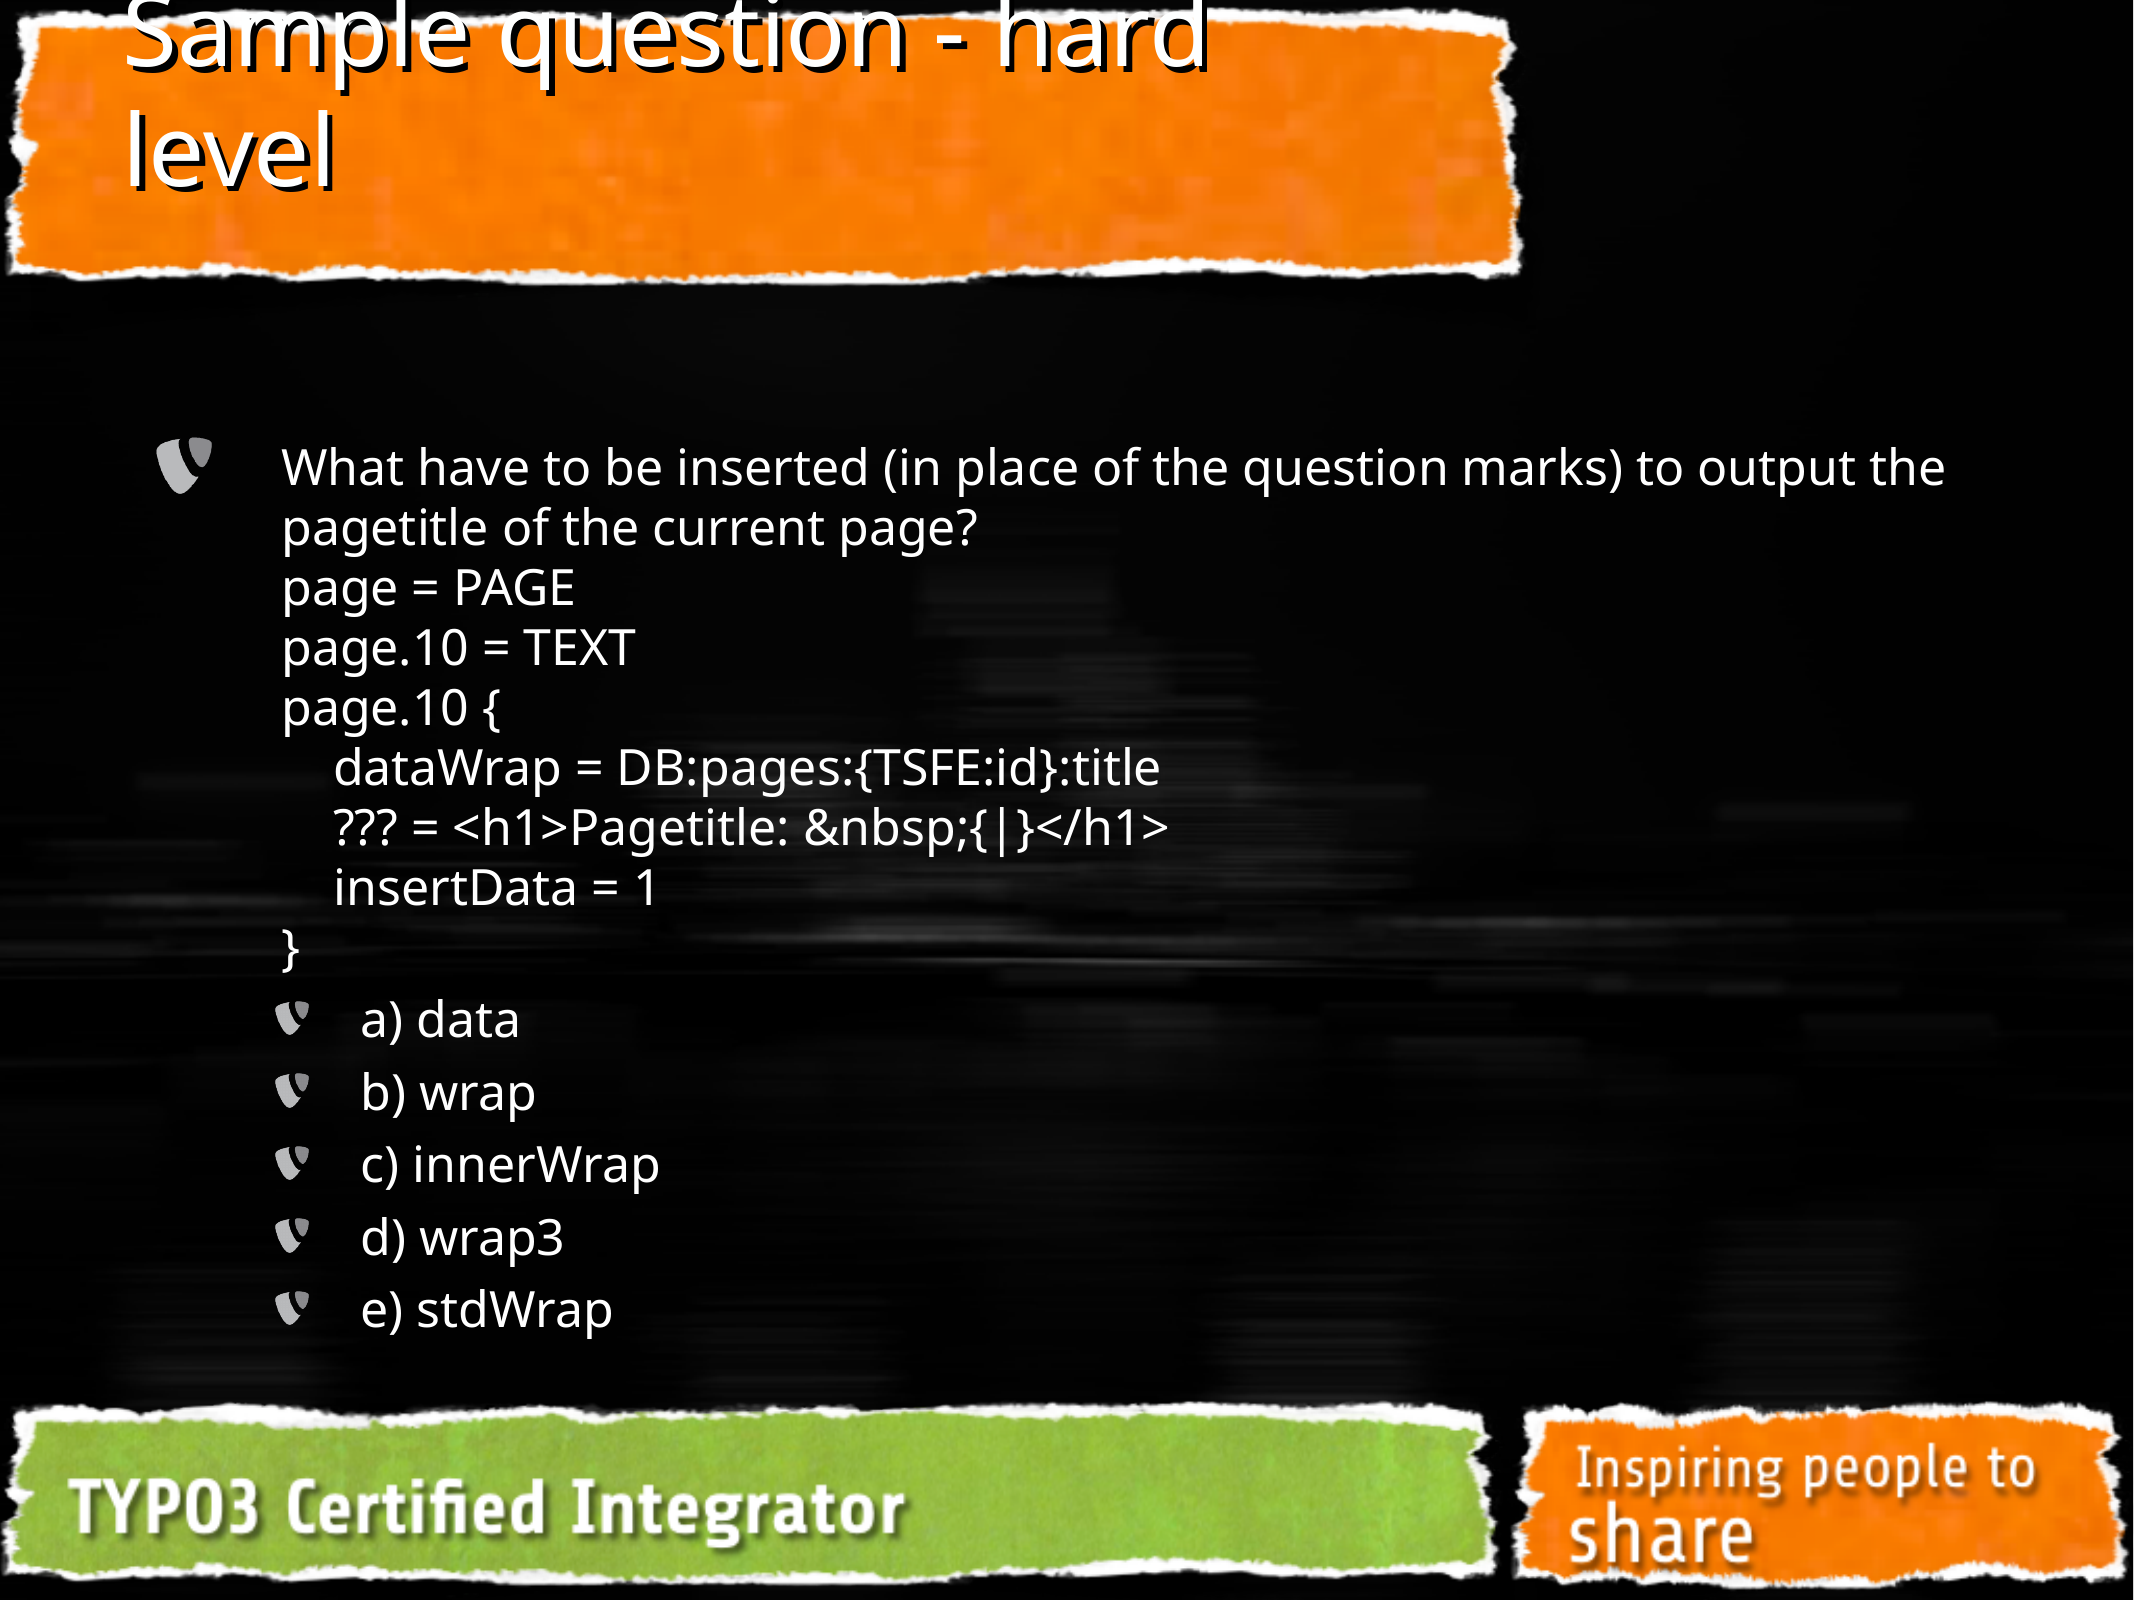

# Sample question - hard level
What have to be inserted (in place of the question marks) to output the pagetitle of the current page?
page = PAGE
page.10 = TEXT
page.10 {
 dataWrap = DB:pages:{TSFE:id}:title
 ??? = <h1>Pagetitle: &nbsp;{|}</h1>
 insertData = 1
}
a) data
b) wrap
c) innerWrap
d) wrap3
e) stdWrap